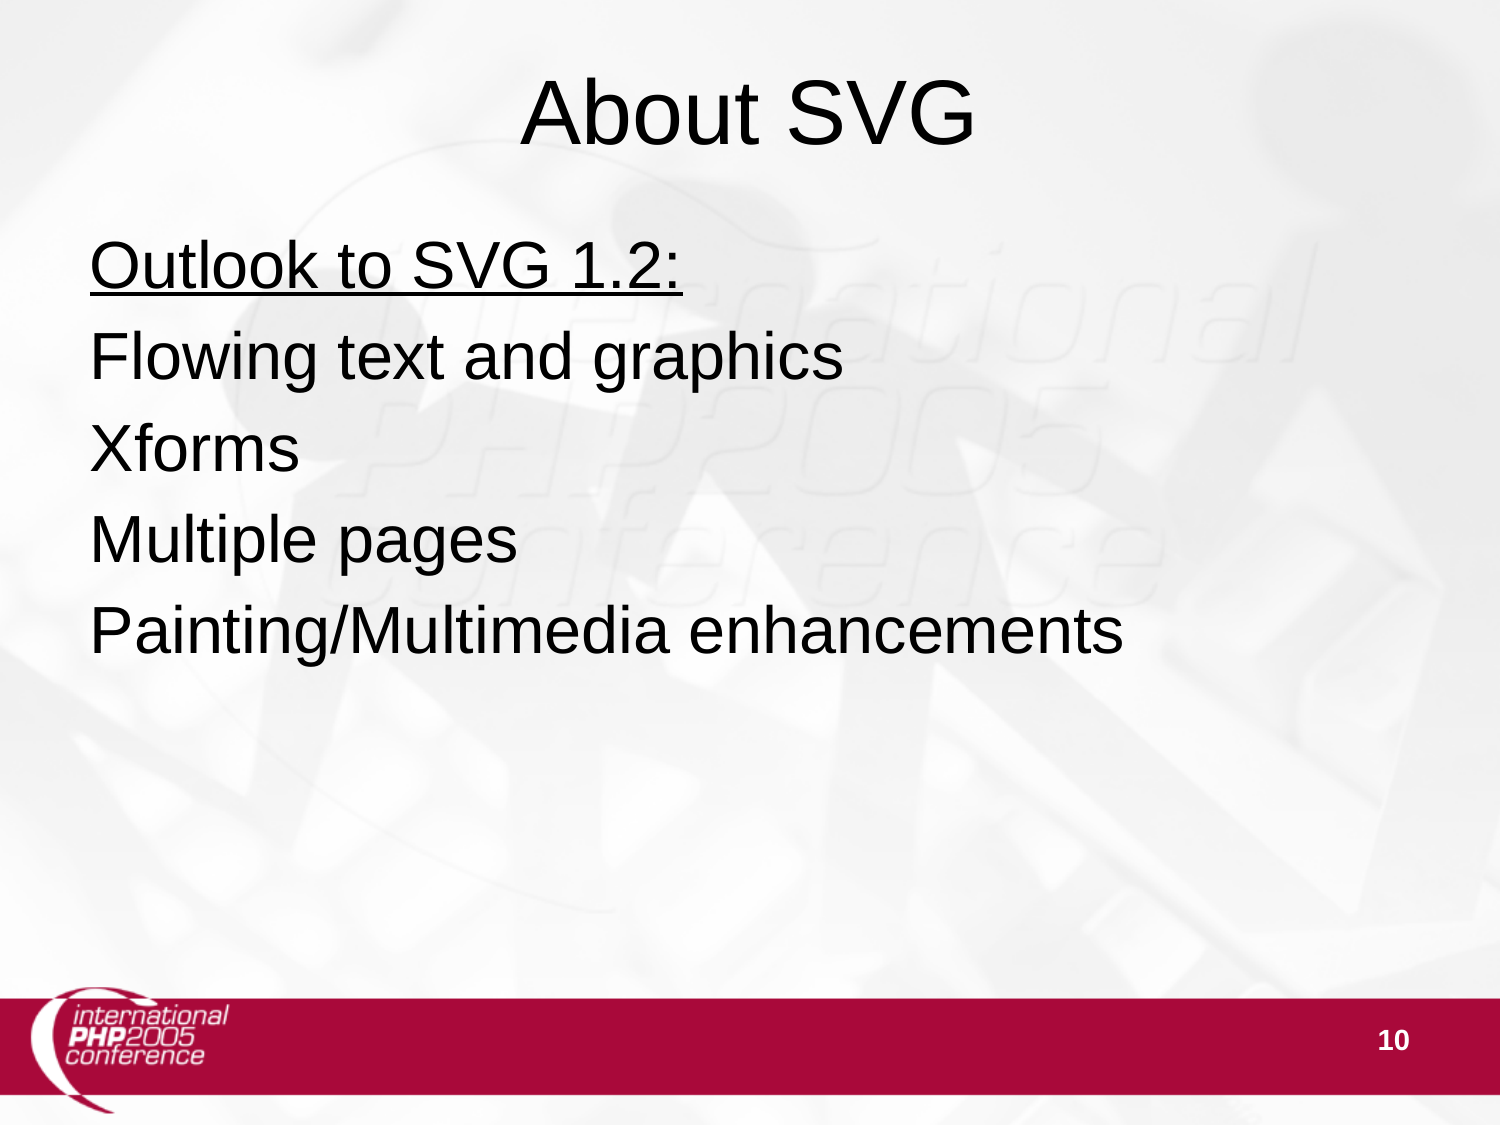

# About SVG
Outlook to SVG 1.2:
Flowing text and graphics
Xforms
Multiple pages
Painting/Multimedia enhancements
10